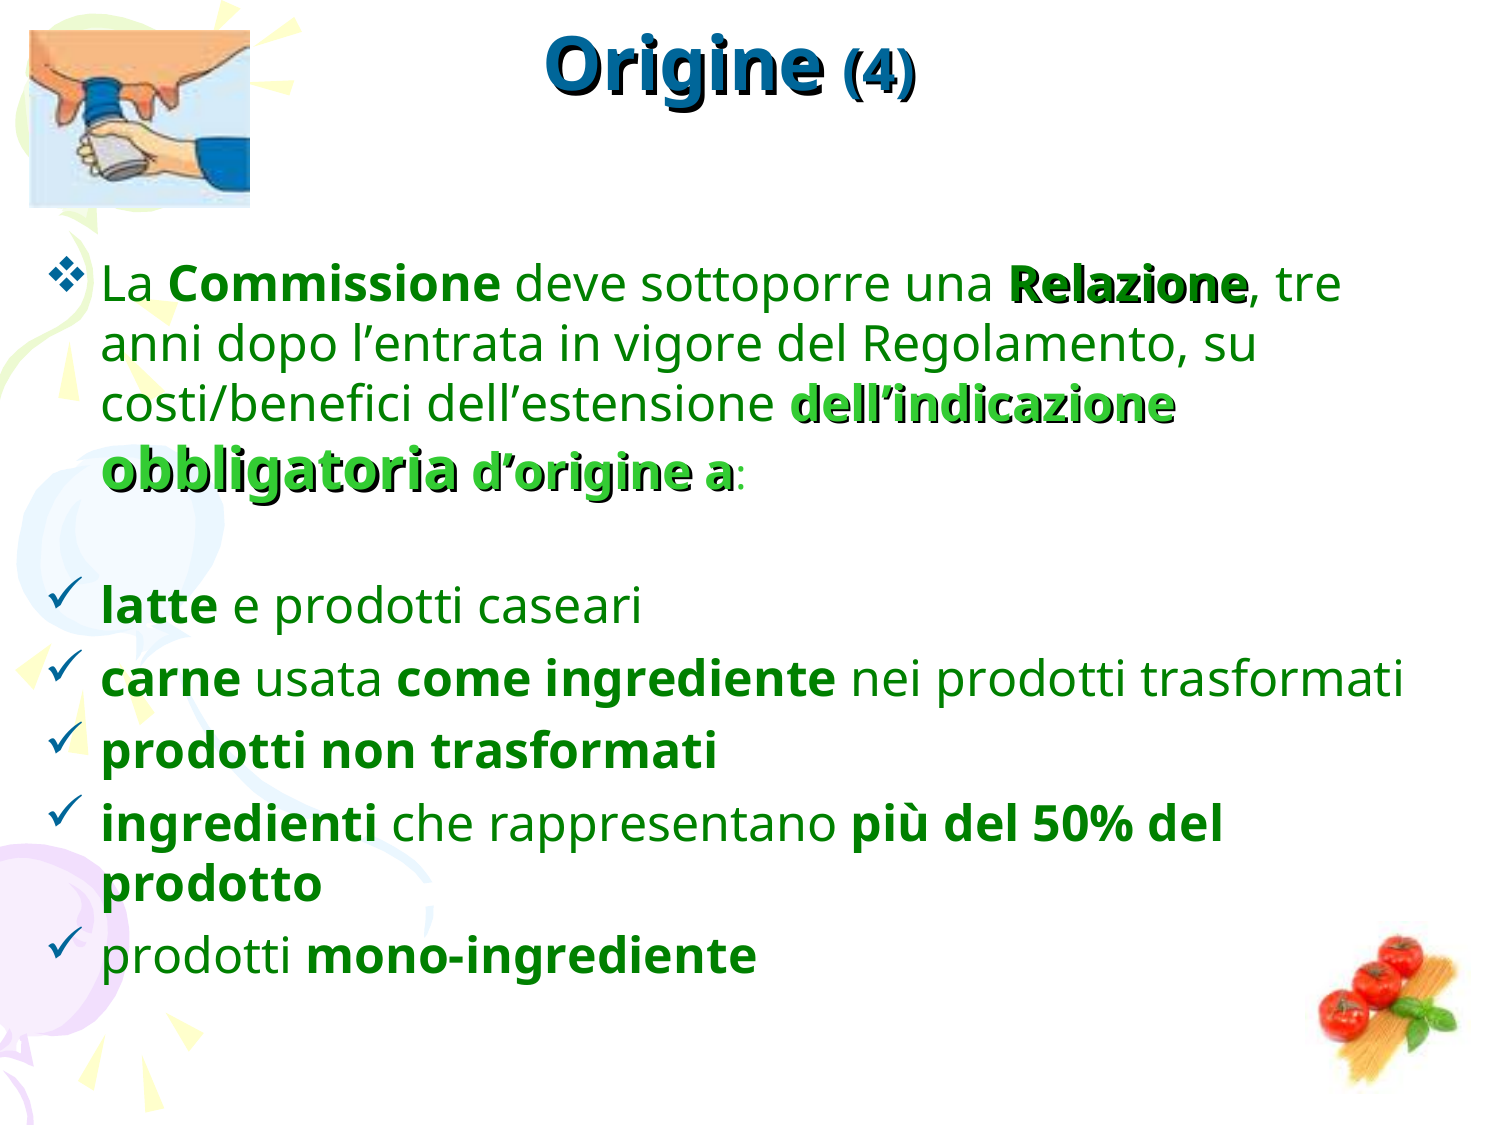

# Origine (4)
La Commissione deve sottoporre una Relazione, tre anni dopo l’entrata in vigore del Regolamento, su costi/benefici dell’estensione dell’indicazione obbligatoria d’origine a:
latte e prodotti caseari
carne usata come ingrediente nei prodotti trasformati
prodotti non trasformati
ingredienti che rappresentano più del 50% del prodotto
prodotti mono-ingrediente